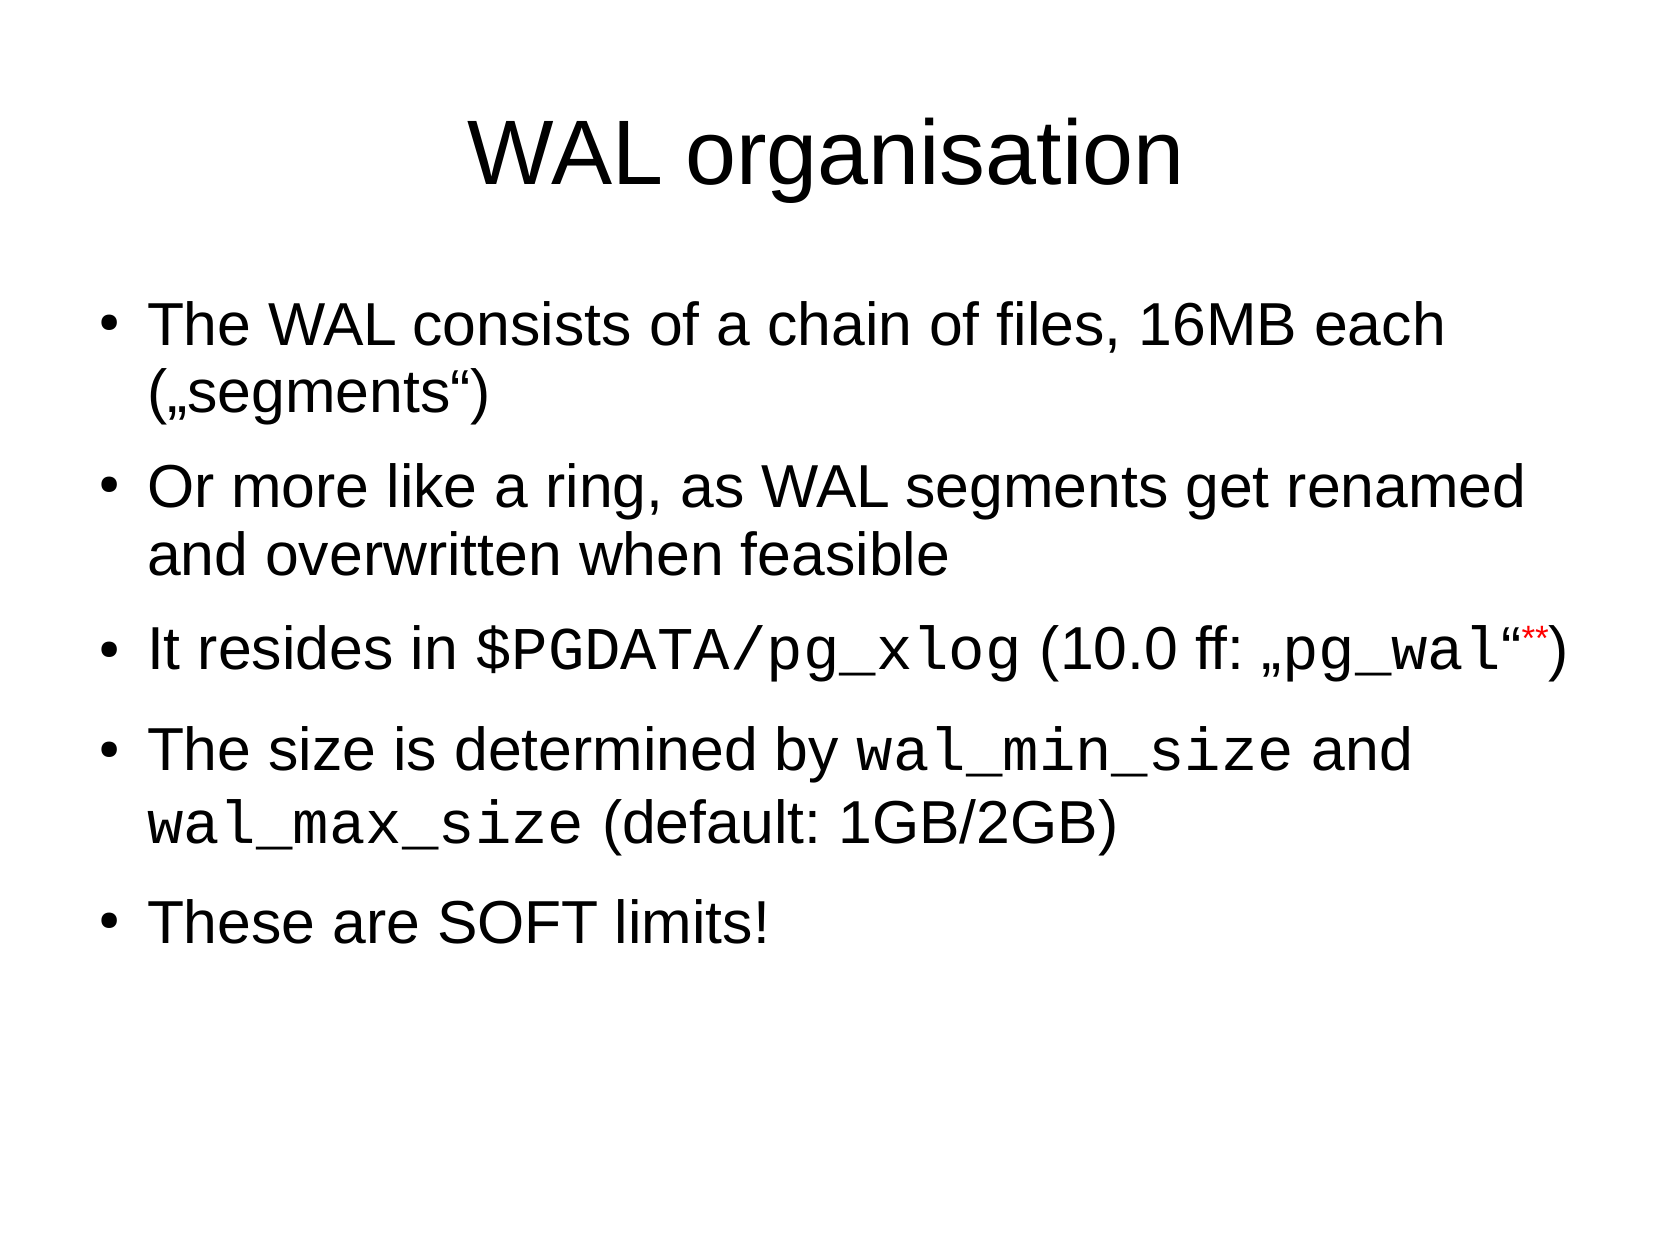

# WAL organisation
The WAL consists of a chain of files, 16MB each („segments“)
Or more like a ring, as WAL segments get renamed and overwritten when feasible
It resides in $PGDATA/pg_xlog (10.0 ff: „pg_wal“**)
The size is determined by wal_min_size and wal_max_size (default: 1GB/2GB)
These are SOFT limits!